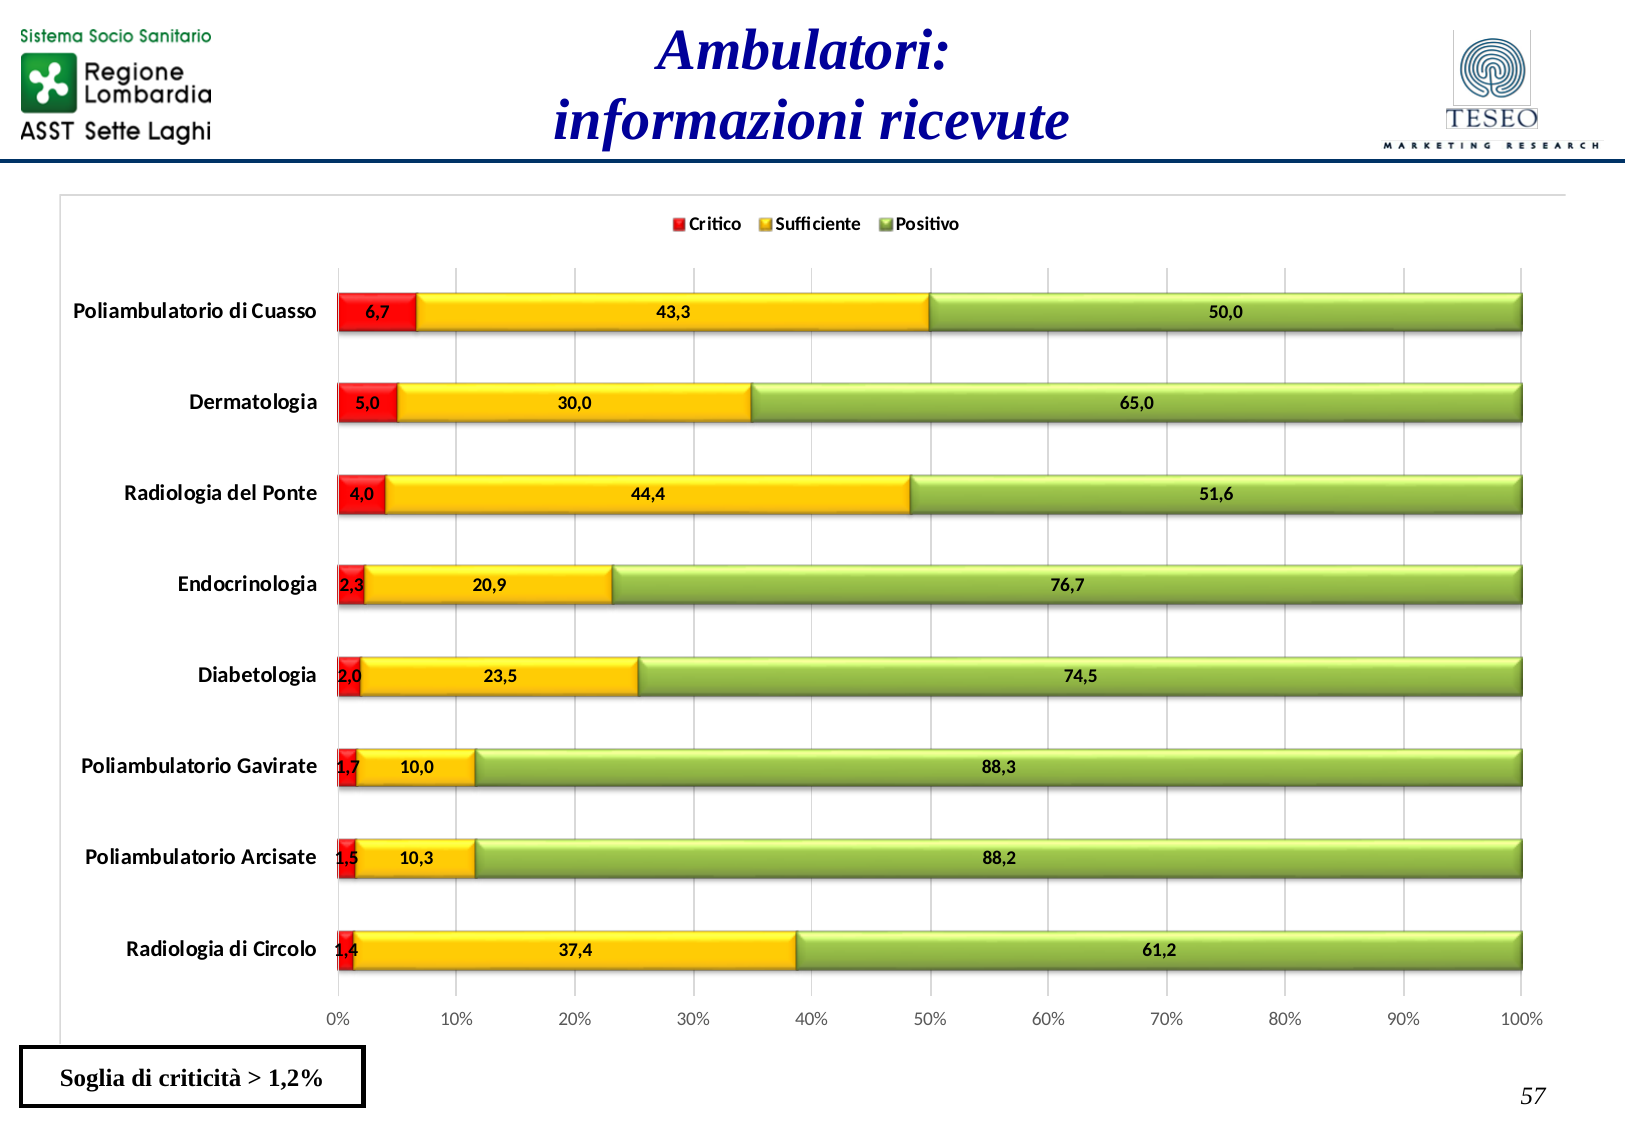

Ambulatori:
informazioni ricevute
Soglia di criticità > 1,2%